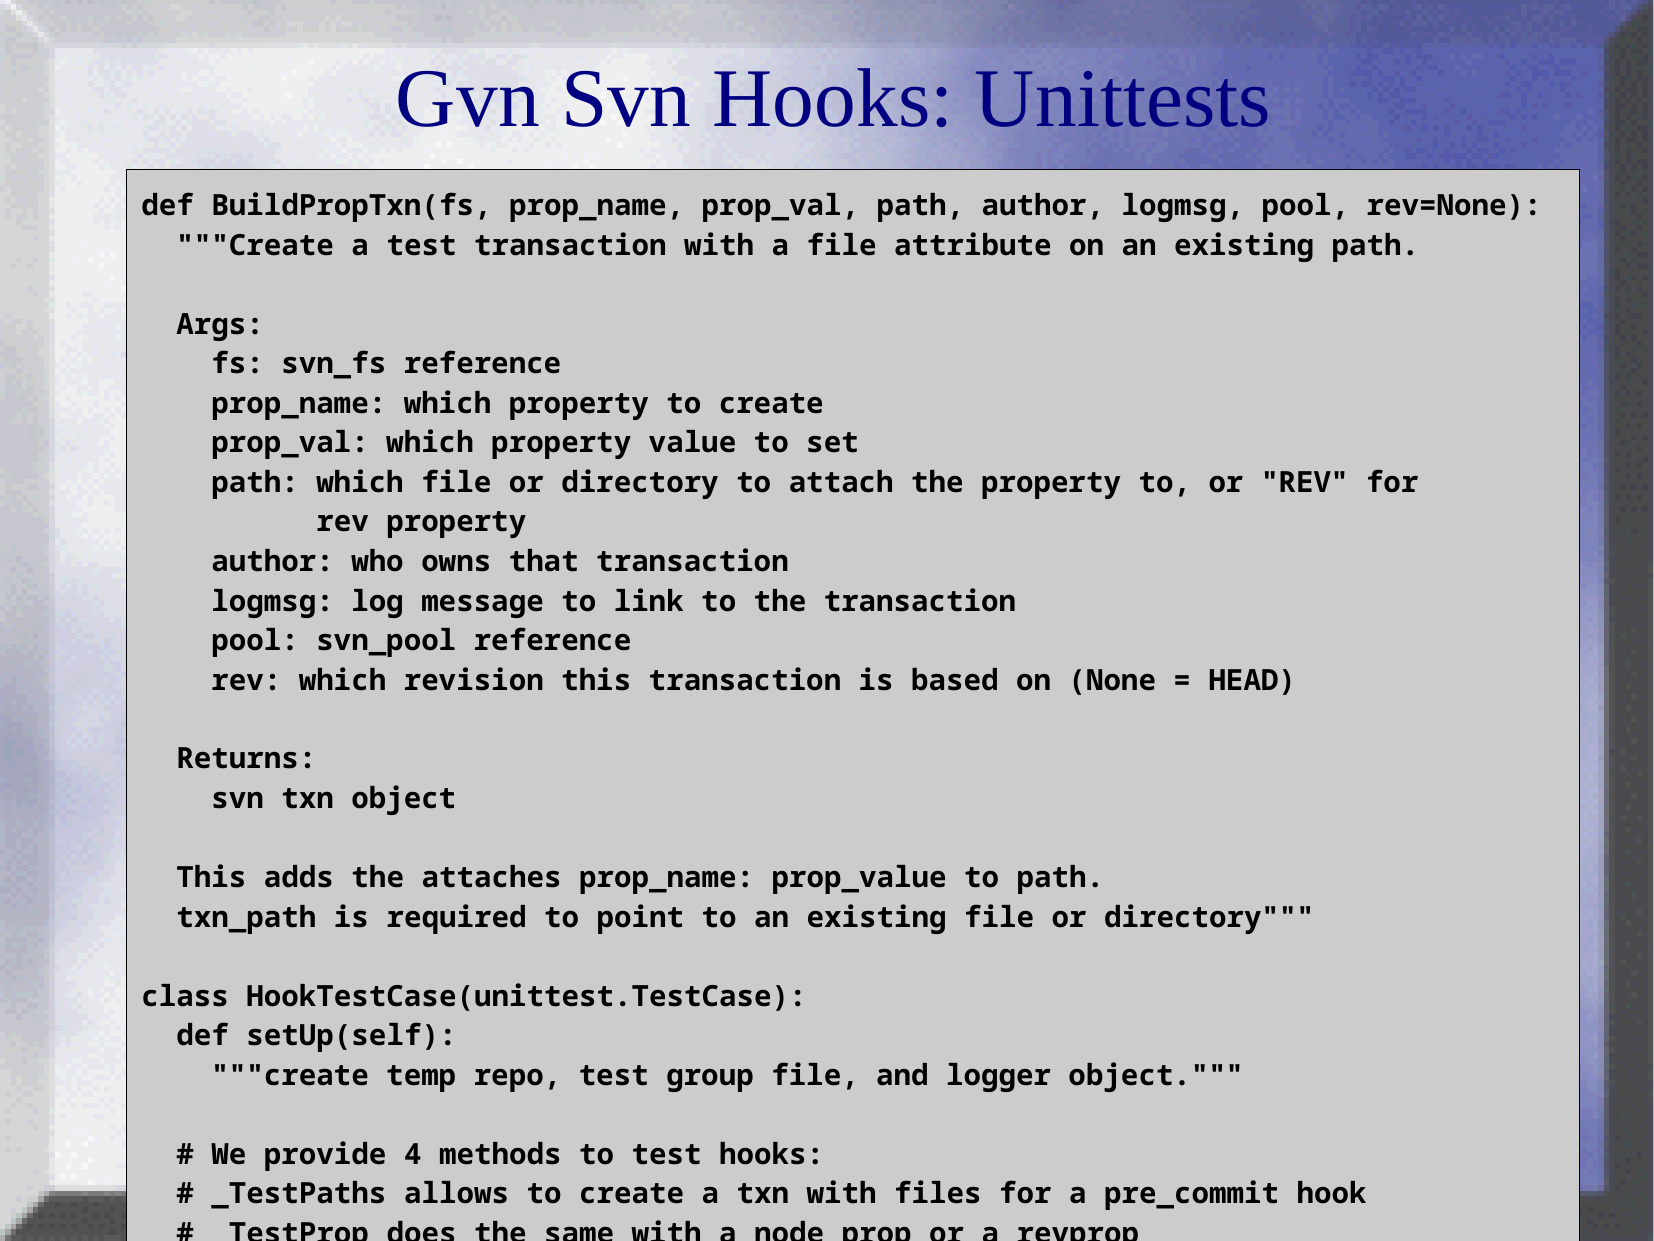

# Gvn Svn Hooks: Unittests
def BuildPropTxn(fs, prop_name, prop_val, path, author, logmsg, pool, rev=None):
 """Create a test transaction with a file attribute on an existing path.
 Args:
 fs: svn_fs reference
 prop_name: which property to create
 prop_val: which property value to set
 path: which file or directory to attach the property to, or "REV" for
 rev property
 author: who owns that transaction
 logmsg: log message to link to the transaction
 pool: svn_pool reference
 rev: which revision this transaction is based on (None = HEAD)
 Returns:
 svn txn object
 This adds the attaches prop_name: prop_value to path.
 txn_path is required to point to an existing file or directory"""
class HookTestCase(unittest.TestCase):
 def setUp(self):
 """create temp repo, test group file, and logger object."""
 # We provide 4 methods to test hooks:
 # _TestPaths allows to create a txn with files for a pre_commit hook
 # _TestProp does the same with a node prop or a revprop
 # _ChangeRevProps creates/changes/deletes a node or rev prop for a
 # pre_revprop hook
 # _TestFileDelete deletes a file from an existing repo